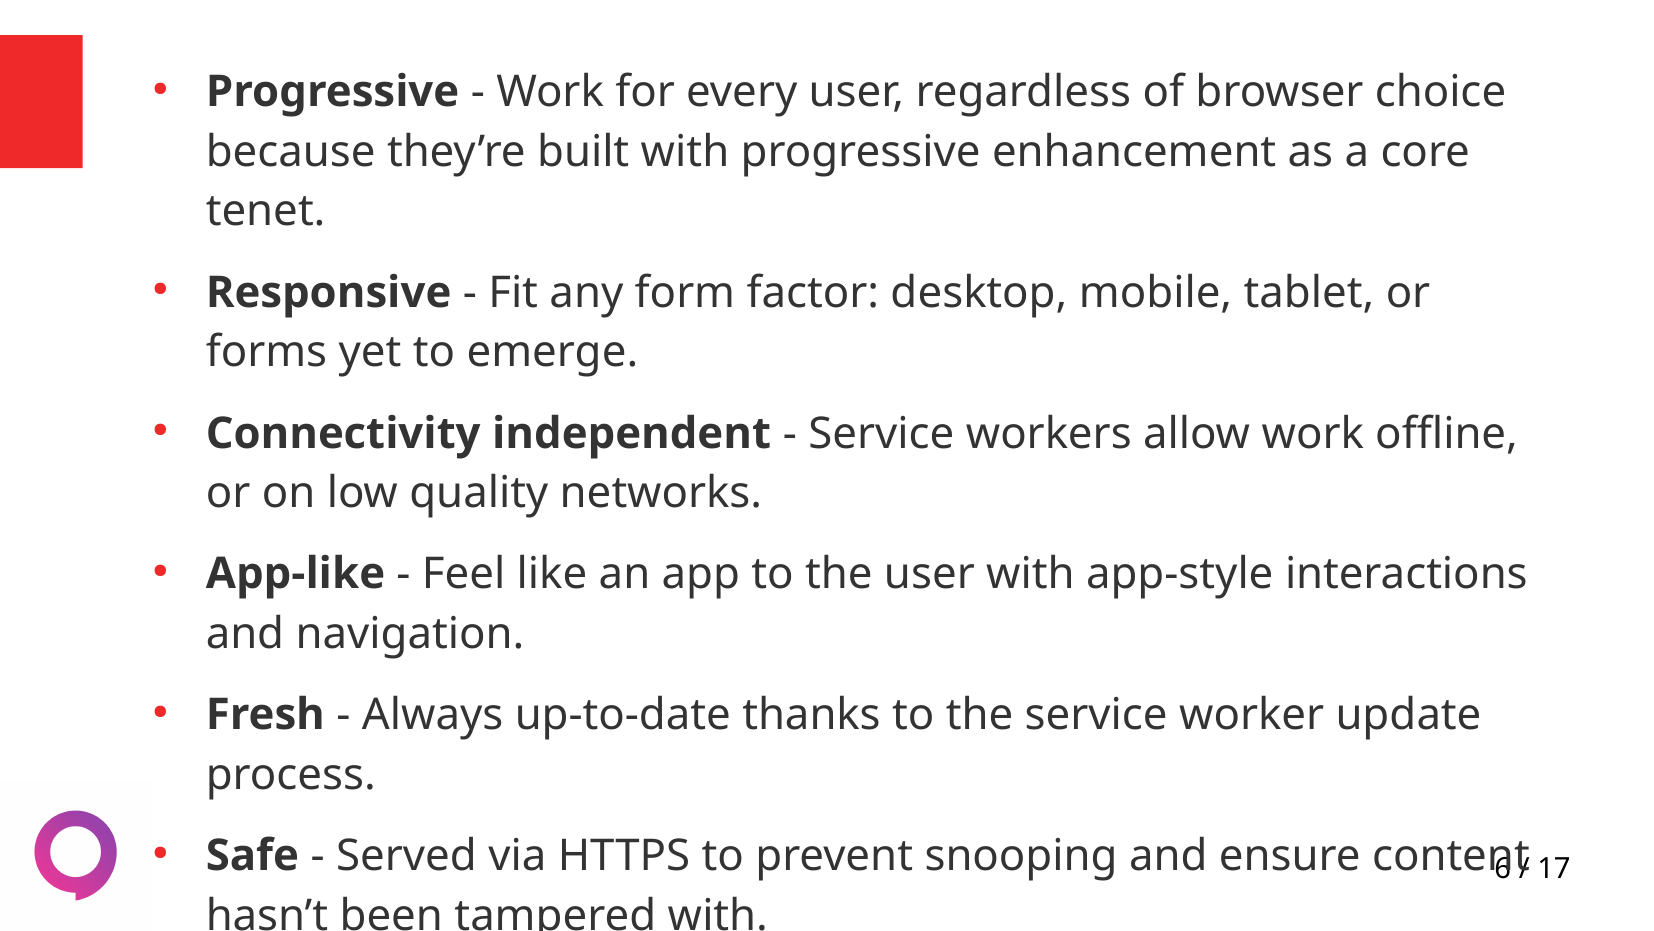

# Progressive - Work for every user, regardless of browser choice because they’re built with progressive enhancement as a core tenet.
Responsive - Fit any form factor: desktop, mobile, tablet, or forms yet to emerge.
Connectivity independent - Service workers allow work offline, or on low quality networks.
App-like - Feel like an app to the user with app-style interactions and navigation.
Fresh - Always up-to-date thanks to the service worker update process.
Safe - Served via HTTPS to prevent snooping and ensure content hasn’t been tampered with.
6